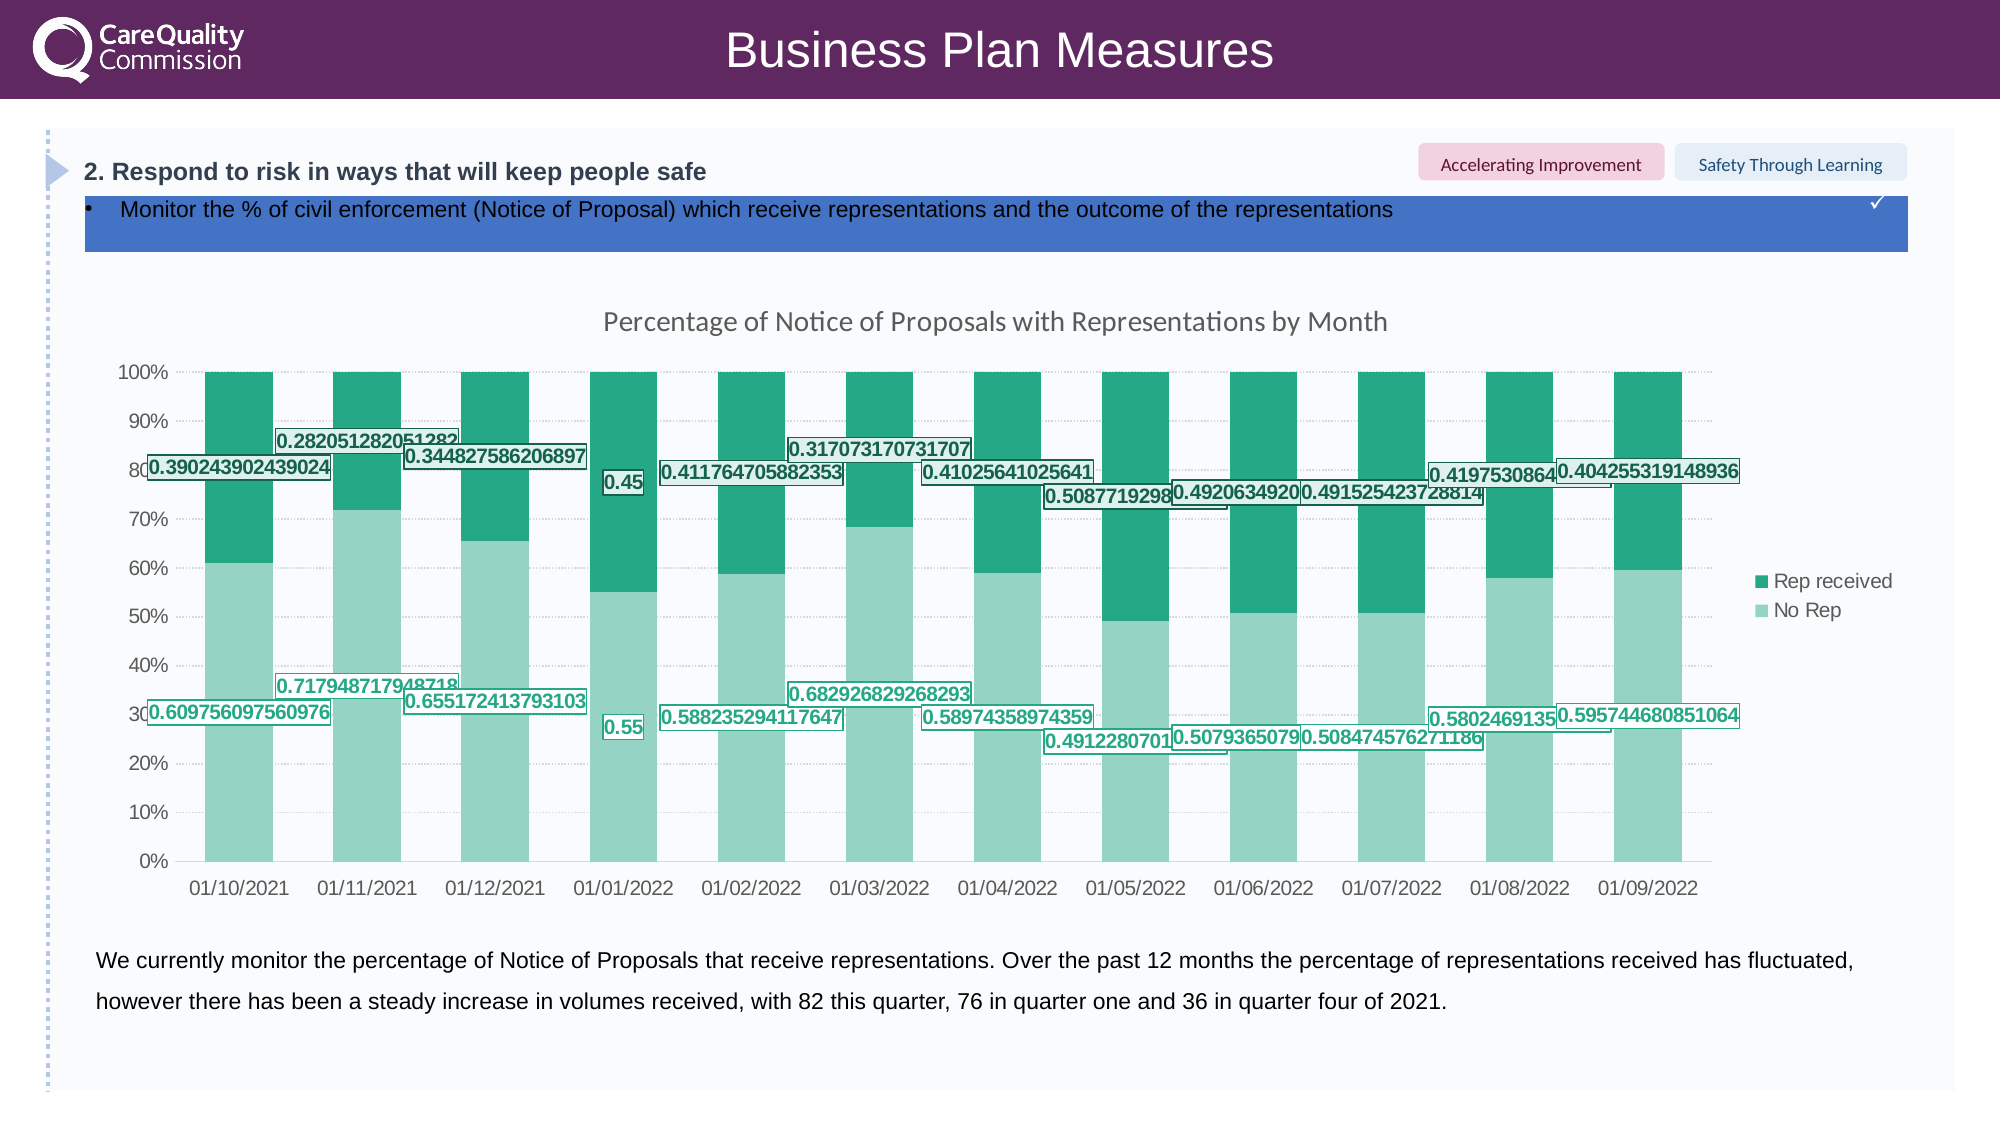

Business Plan Measures
Accelerating Improvement
Safety Through Learning
2. Respond to risk in ways that will keep people safe
| Monitor the % of civil enforcement (Notice of Proposal) which receive representations and the outcome of the representations |  |
| --- | --- |
### Chart: Percentage of Notice of Proposals with Representations by Month
| Category | No Rep | Rep received |
|---|---|---|
| 01/10/2021 | 0.609756097560976 | 0.390243902439024 |
| 01/11/2021 | 0.717948717948718 | 0.282051282051282 |
| 01/12/2021 | 0.655172413793103 | 0.344827586206897 |
| 01/01/2022 | 0.55 | 0.45 |
| 01/02/2022 | 0.588235294117647 | 0.411764705882353 |
| 01/03/2022 | 0.682926829268293 | 0.317073170731707 |
| 01/04/2022 | 0.58974358974359 | 0.41025641025641 |
| 01/05/2022 | 0.491228070175439 | 0.508771929824561 |
| 01/06/2022 | 0.507936507936508 | 0.492063492063492 |
| 01/07/2022 | 0.508474576271186 | 0.491525423728814 |
| 01/08/2022 | 0.580246913580247 | 0.419753086419753 |
| 01/09/2022 | 0.595744680851064 | 0.404255319148936 |We currently monitor the percentage of Notice of Proposals that receive representations. Over the past 12 months the percentage of representations received has fluctuated, however there has been a steady increase in volumes received, with 82 this quarter, 76 in quarter one and 36 in quarter four of 2021.